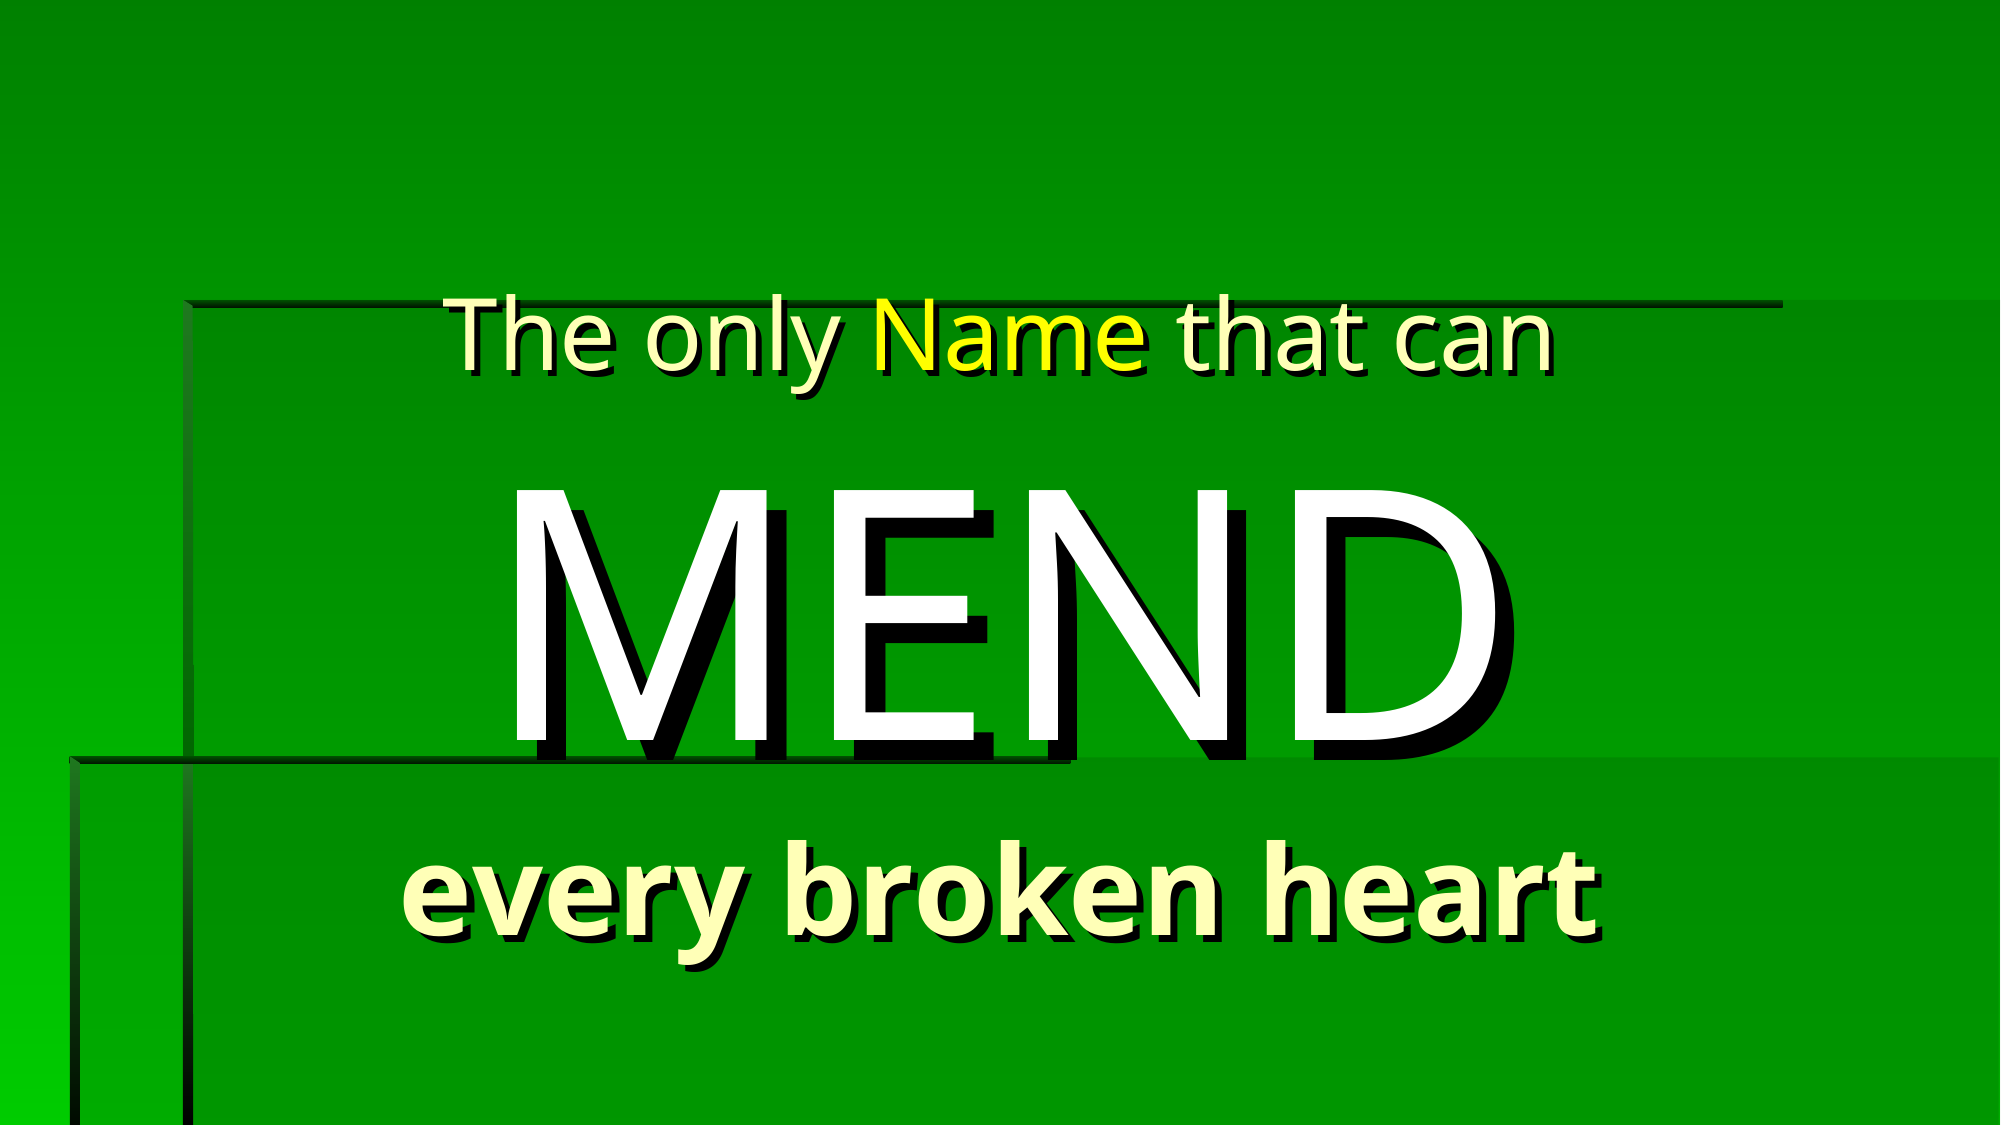

# The only Name that can MEND every broken heart